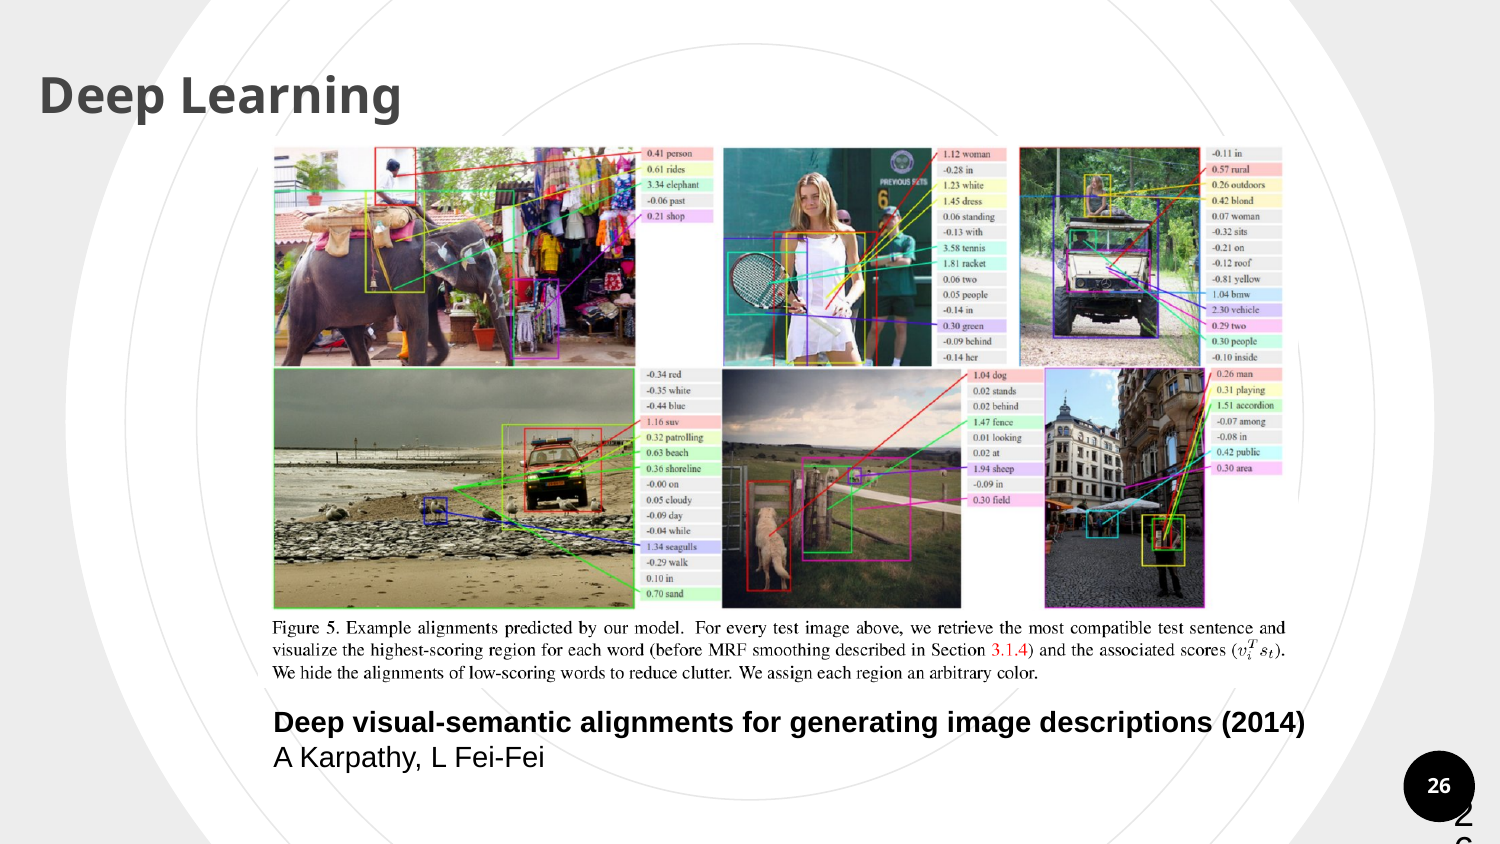

Deep Learning
Deep visual-semantic alignments for generating image descriptions (2014)
A Karpathy, L Fei-Fei